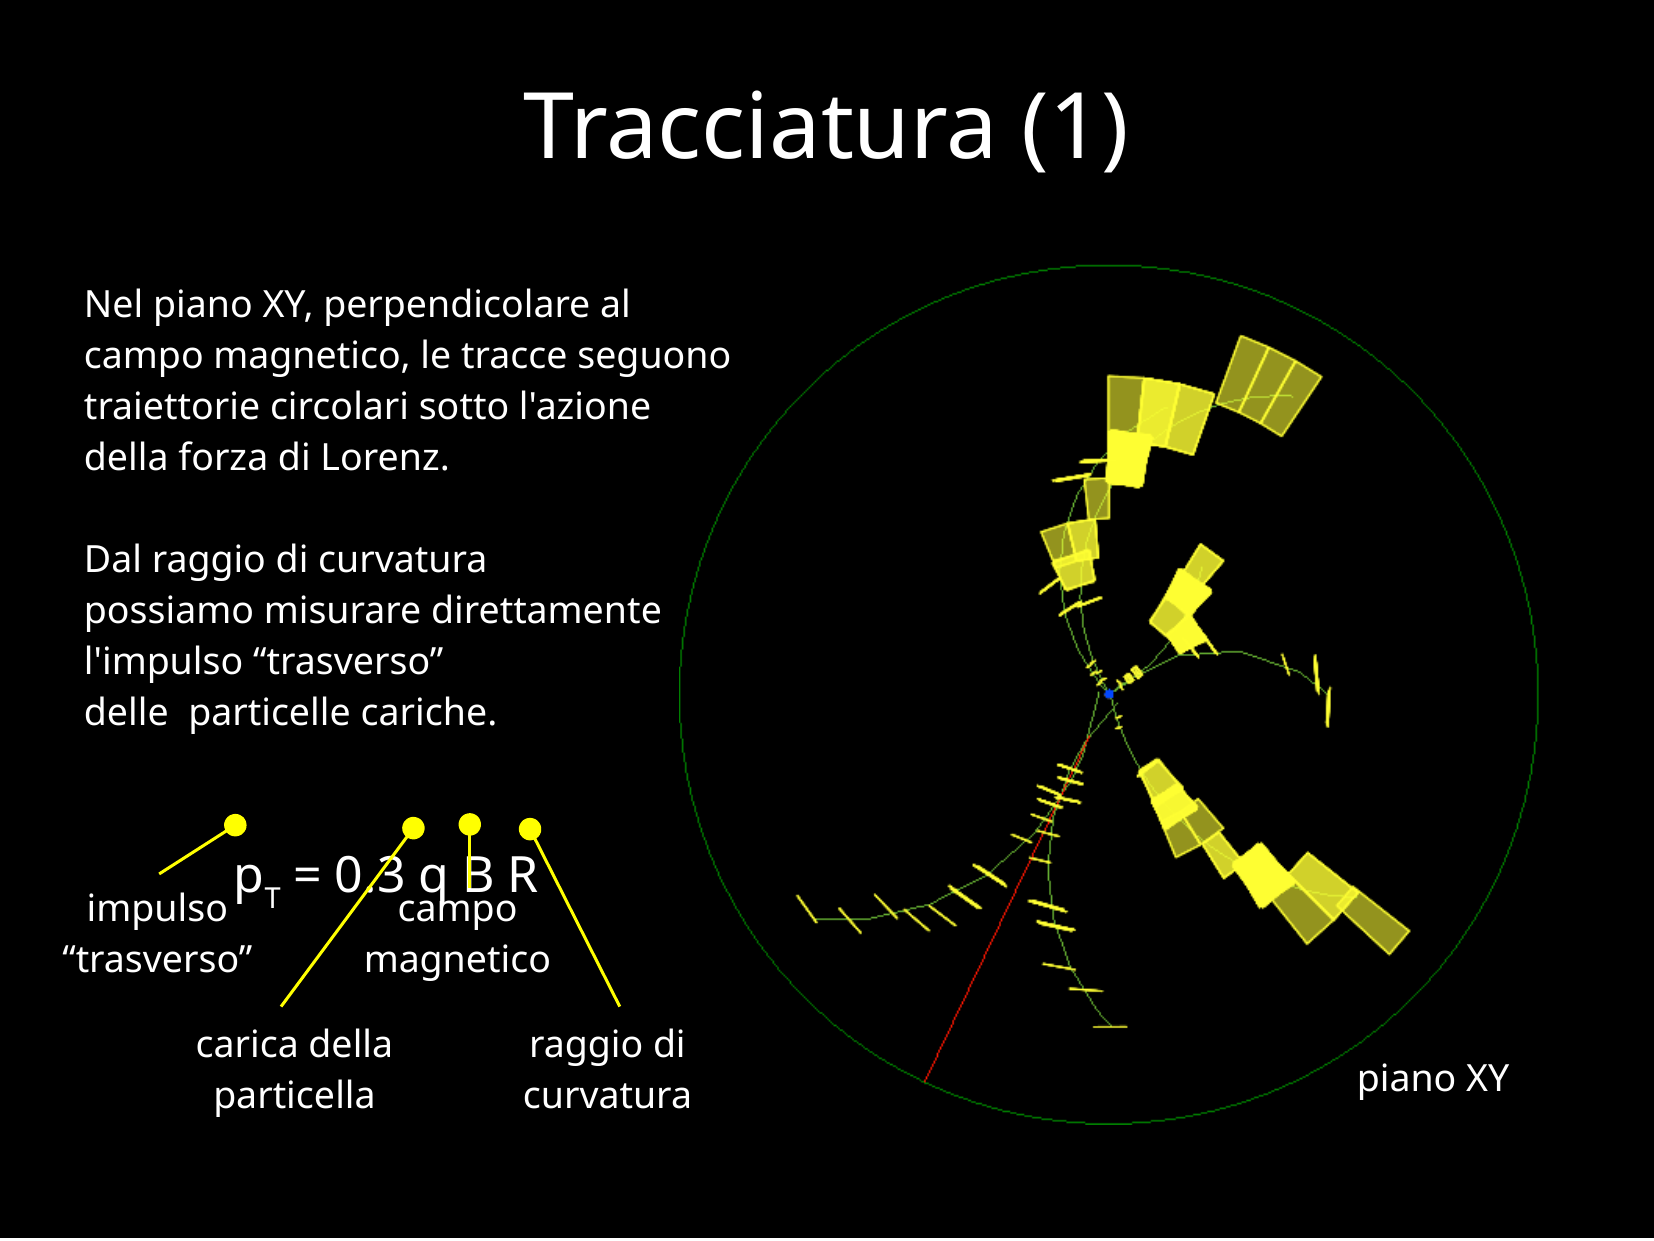

# Tracciatura (1)
Nel piano XY, perpendicolare al
campo magnetico, le tracce seguono
traiettorie circolari sotto l'azione
della forza di Lorenz.
Dal raggio di curvatura
possiamo misurare direttamente
l'impulso “trasverso”
delle particelle cariche.
		pT = 0.3 q B R
impulso
“trasverso”
campo
magnetico
carica della
particella
raggio di
curvatura
piano XY